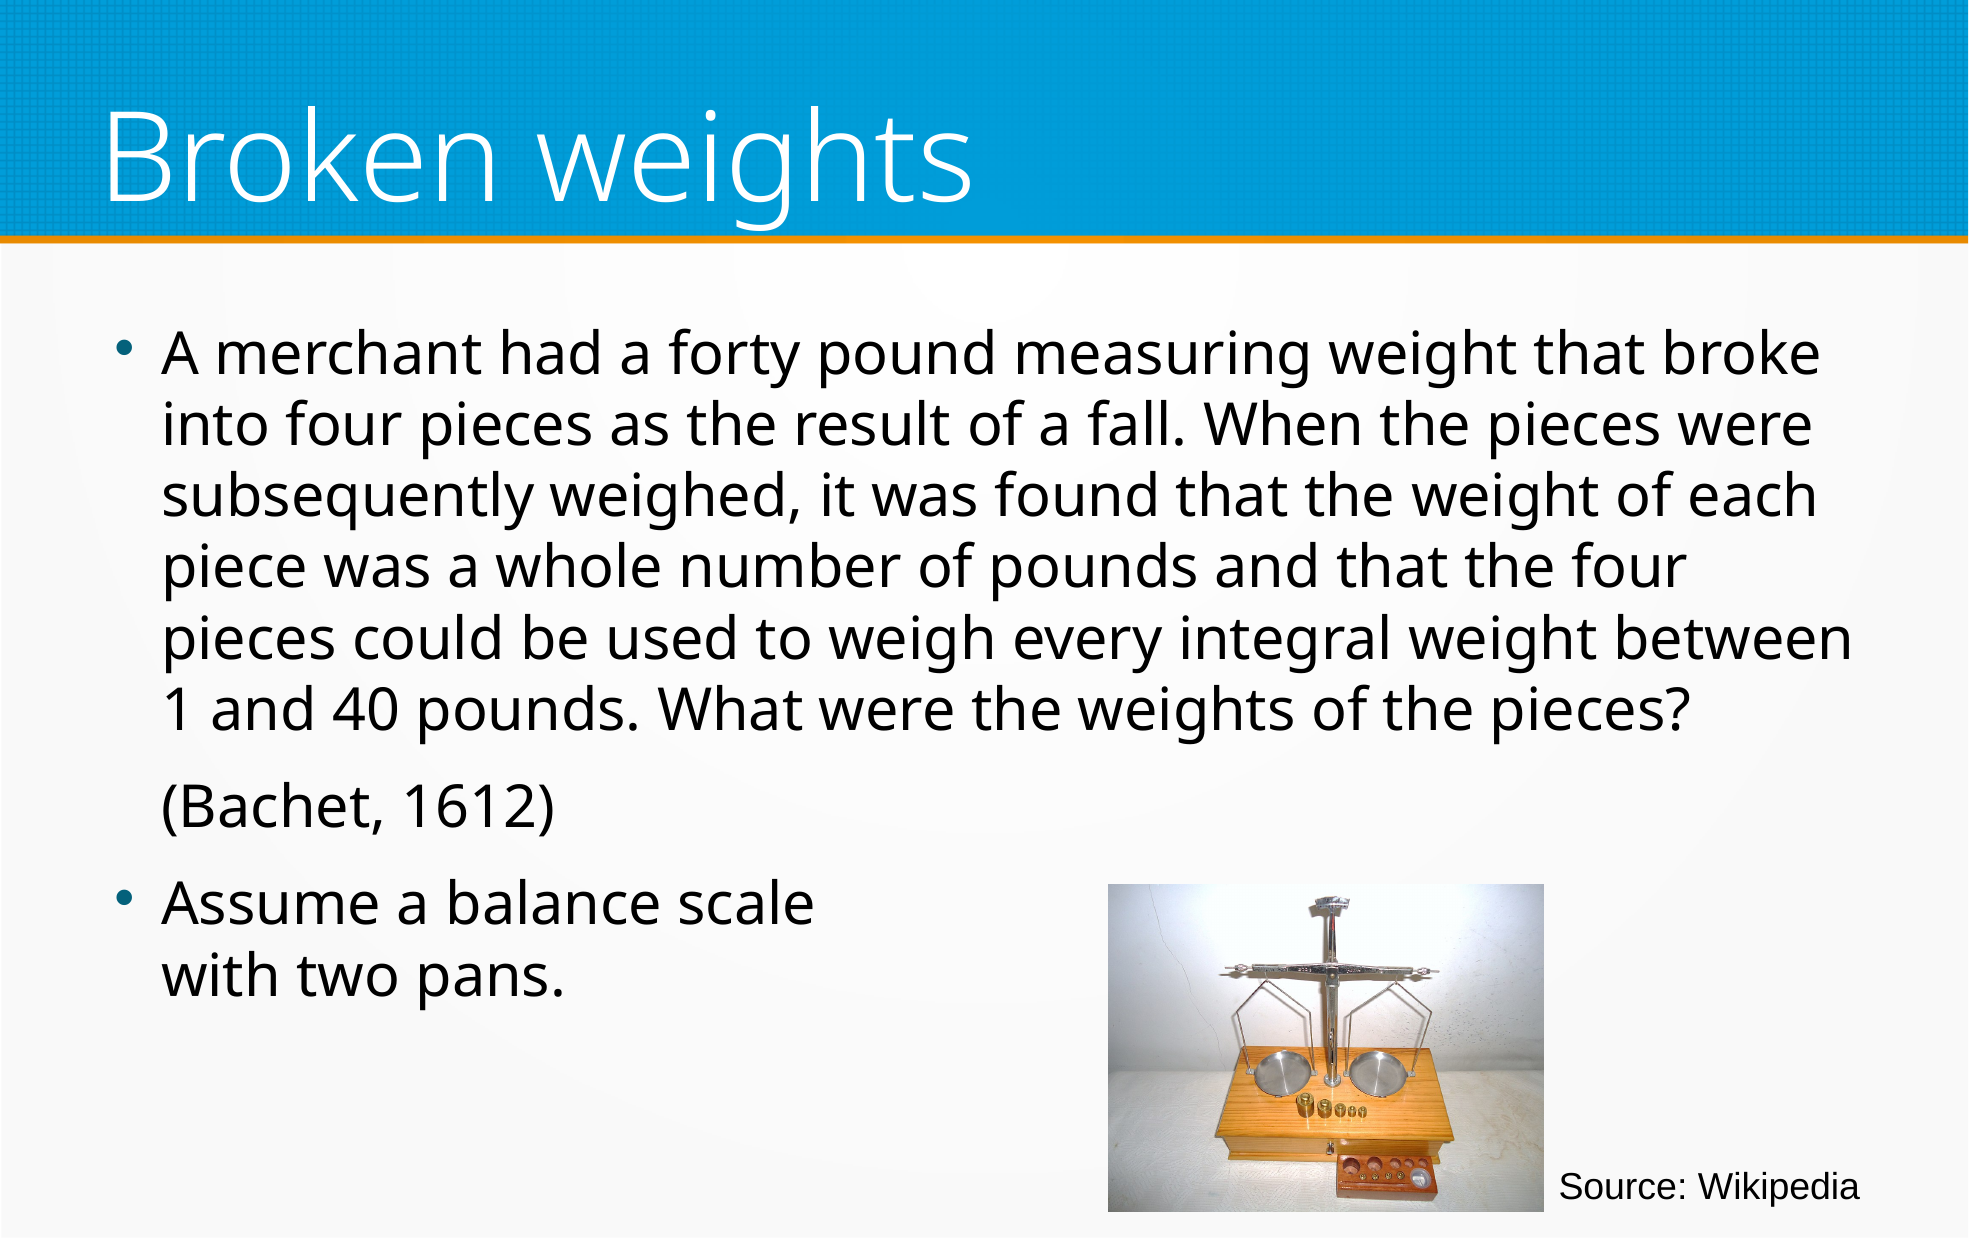

Broken weights
A merchant had a forty pound measuring weight that broke into four pieces as the result of a fall. When the pieces were subsequently weighed, it was found that the weight of each piece was a whole number of pounds and that the four pieces could be used to weigh every integral weight between 1 and 40 pounds. What were the weights of the pieces?
(Bachet, 1612)
Assume a balance scale
with two pans.
Source: Wikipedia